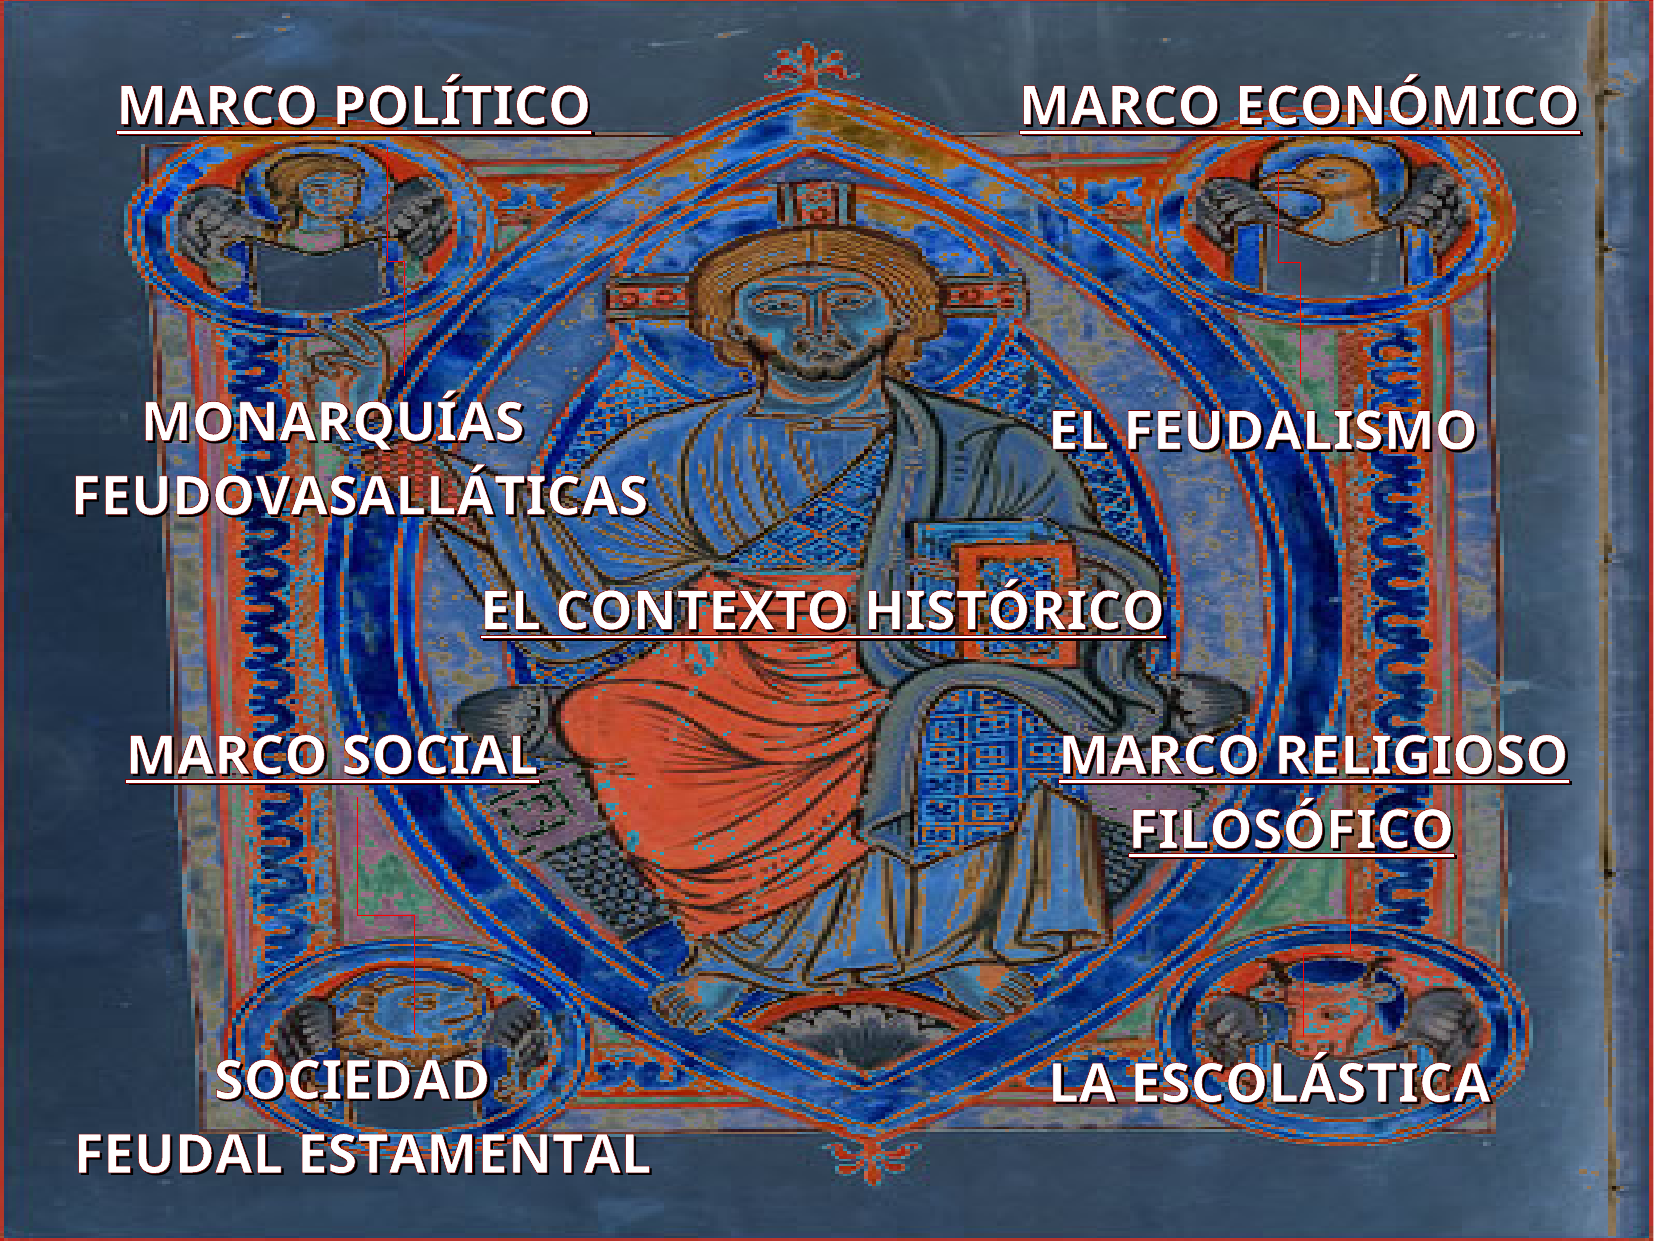

MARCO POLÍTICO
MARCO ECONÓMICO
 MONARQUÍAS
FEUDOVASALLÁTICAS
EL FEUDALISMO
EL CONTEXTO HISTÓRICO
MARCO SOCIAL
MARCO RELIGIOSO
 FILOSÓFICO
 SOCIEDAD
FEUDAL ESTAMENTAL
LA ESCOLÁSTICA